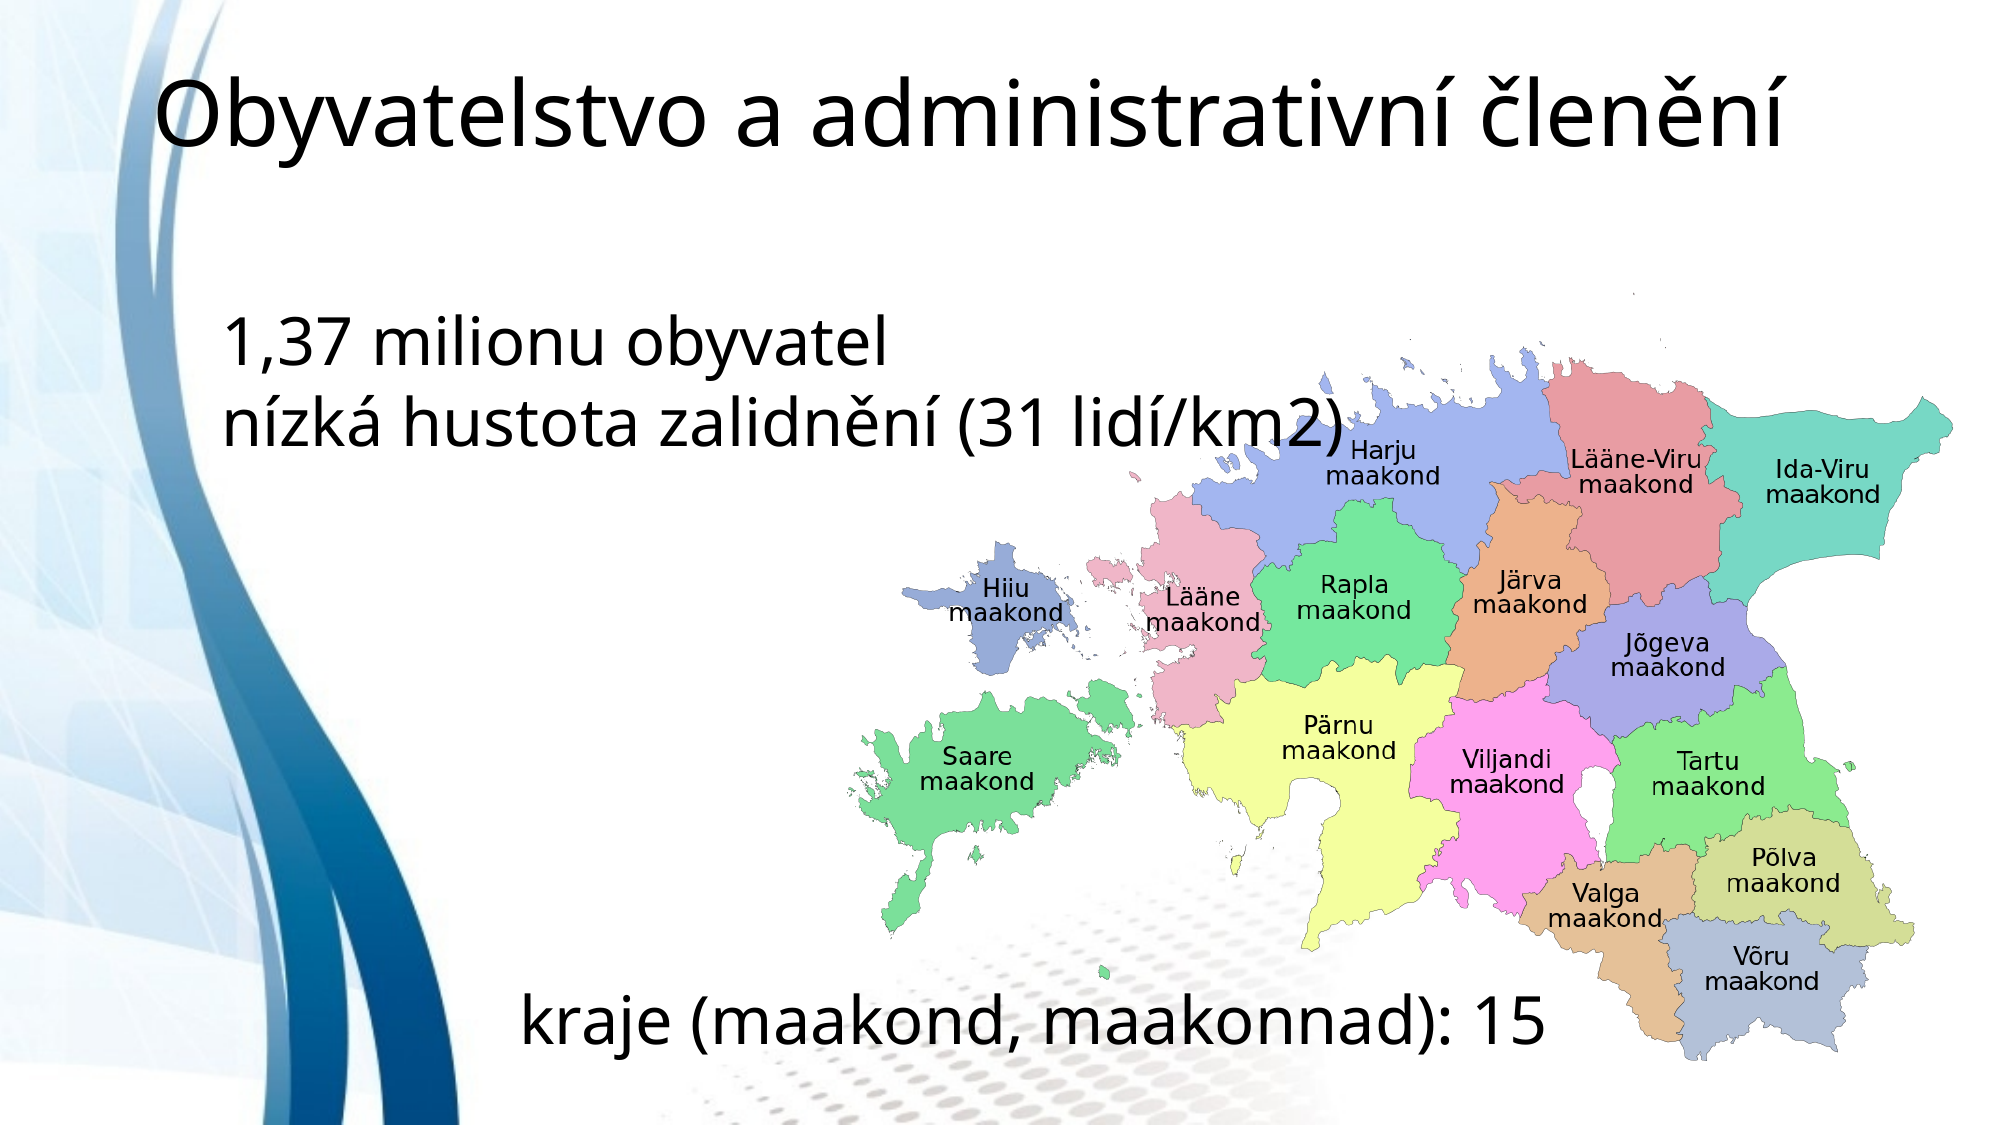

# Obyvatelstvo a administrativní členění
1,37 milionu obyvatel
nízká hustota zalidnění (31 lidí/km2)
kraje (maakond, maakonnad): 15